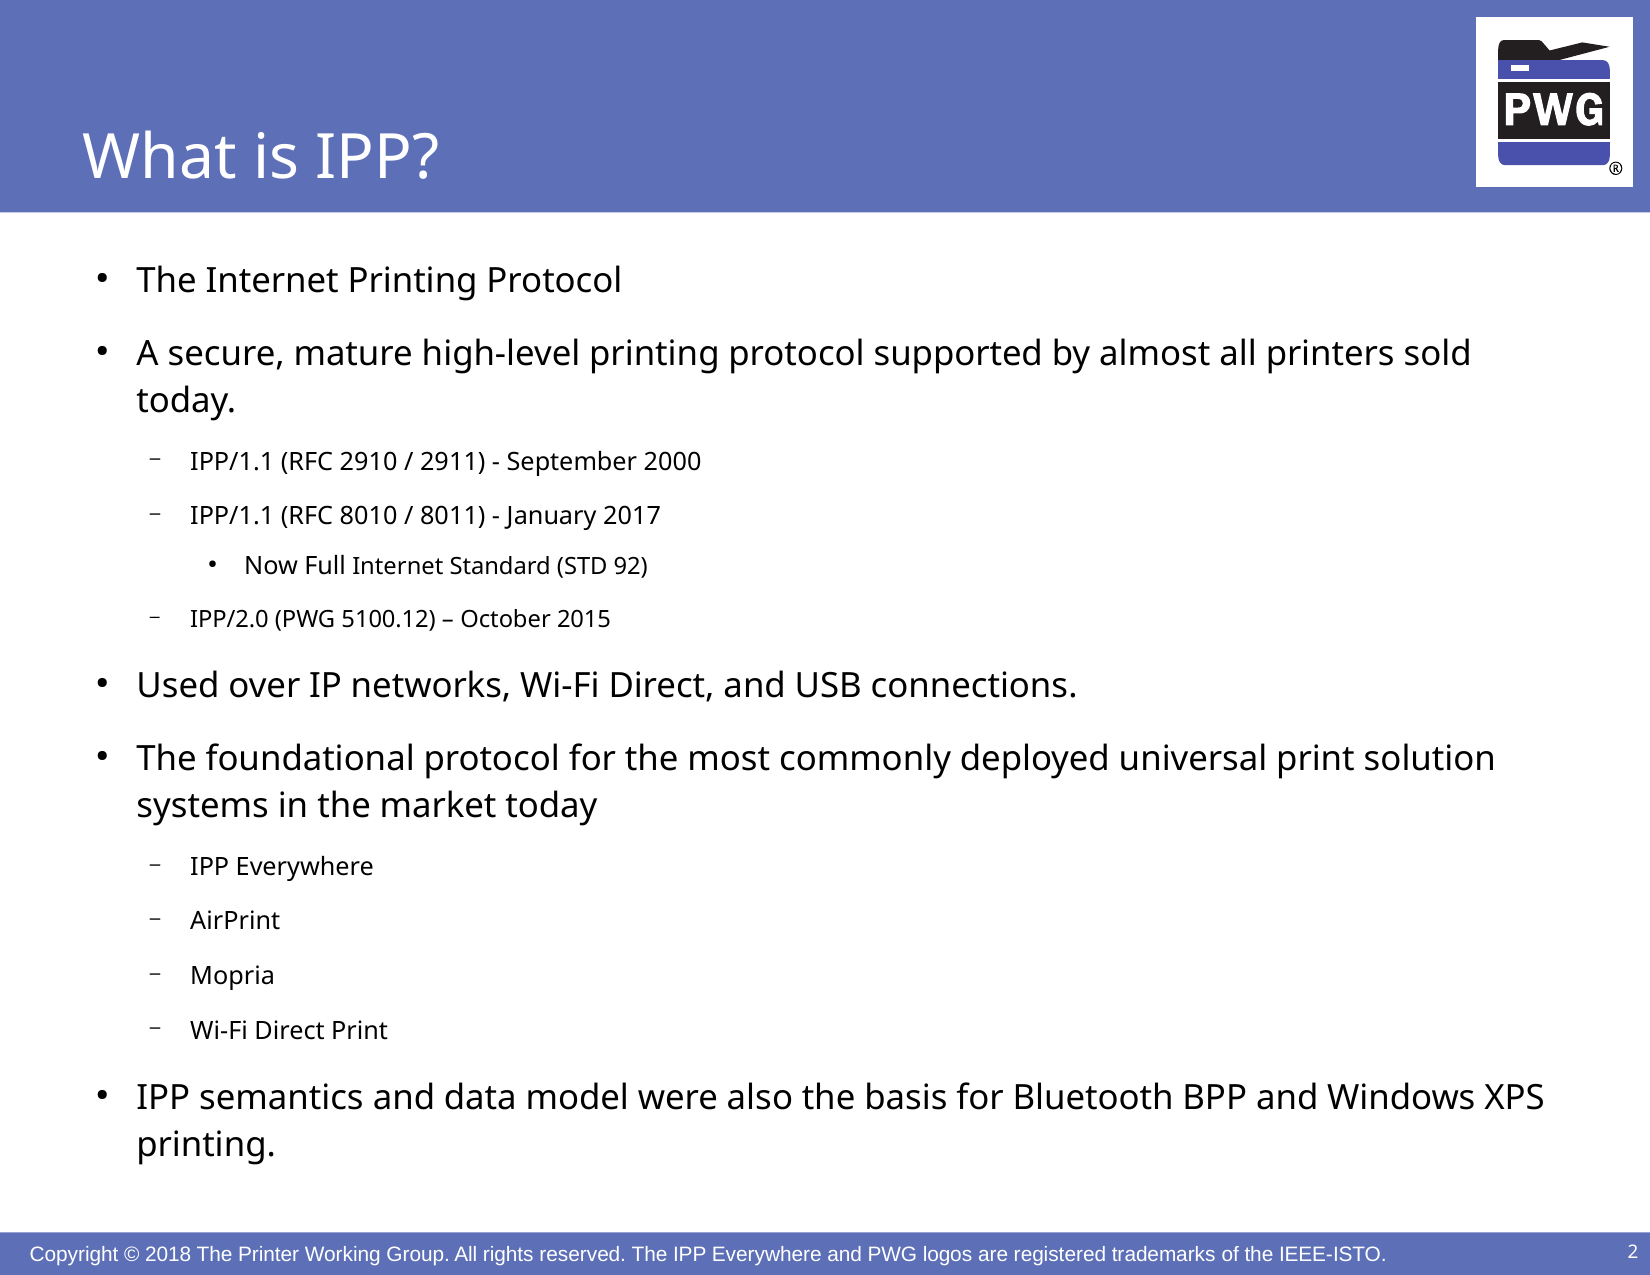

# What is IPP?
The Internet Printing Protocol
A secure, mature high-level printing protocol supported by almost all printers sold today.
IPP/1.1 (RFC 2910 / 2911) - September 2000
IPP/1.1 (RFC 8010 / 8011) - January 2017
Now Full Internet Standard (STD 92)
IPP/2.0 (PWG 5100.12) – October 2015
Used over IP networks, Wi-Fi Direct, and USB connections.
The foundational protocol for the most commonly deployed universal print solution systems in the market today
IPP Everywhere
AirPrint
Mopria
Wi-Fi Direct Print
IPP semantics and data model were also the basis for Bluetooth BPP and Windows XPS printing.